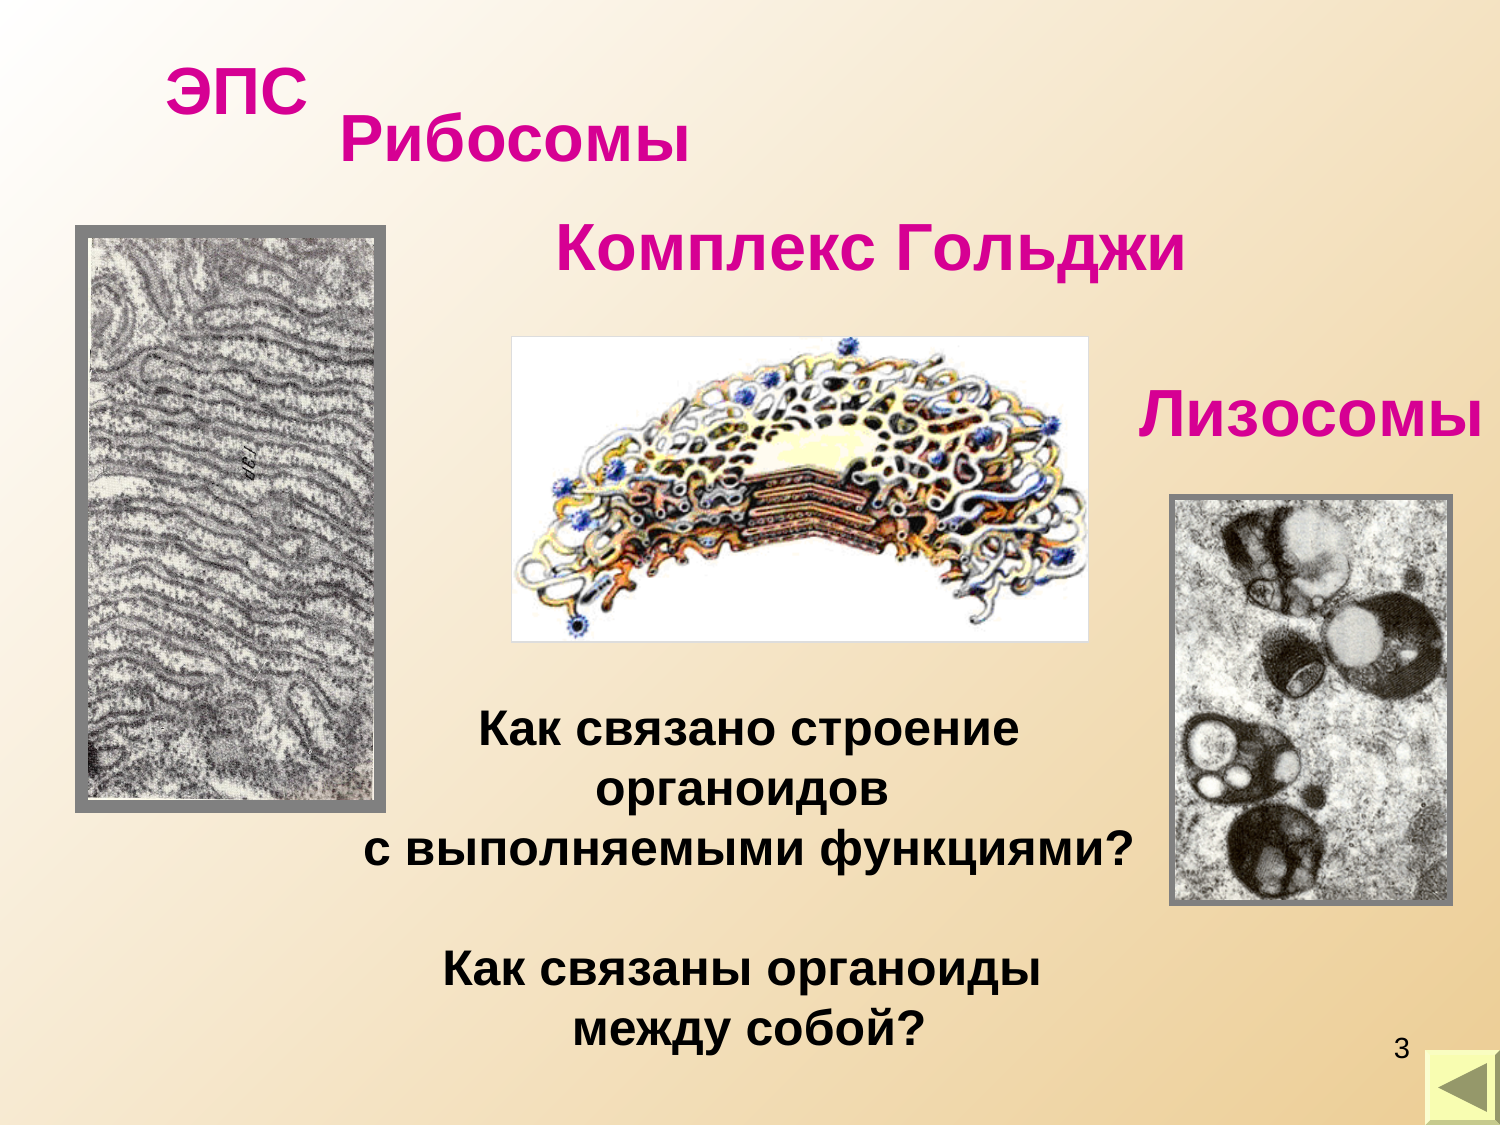

ЭПС
Рибосомы
Комплекс Гольджи
Лизосомы
Как связано строение органоидов
с выполняемыми функциями?
Как связаны органоиды
между собой?
3